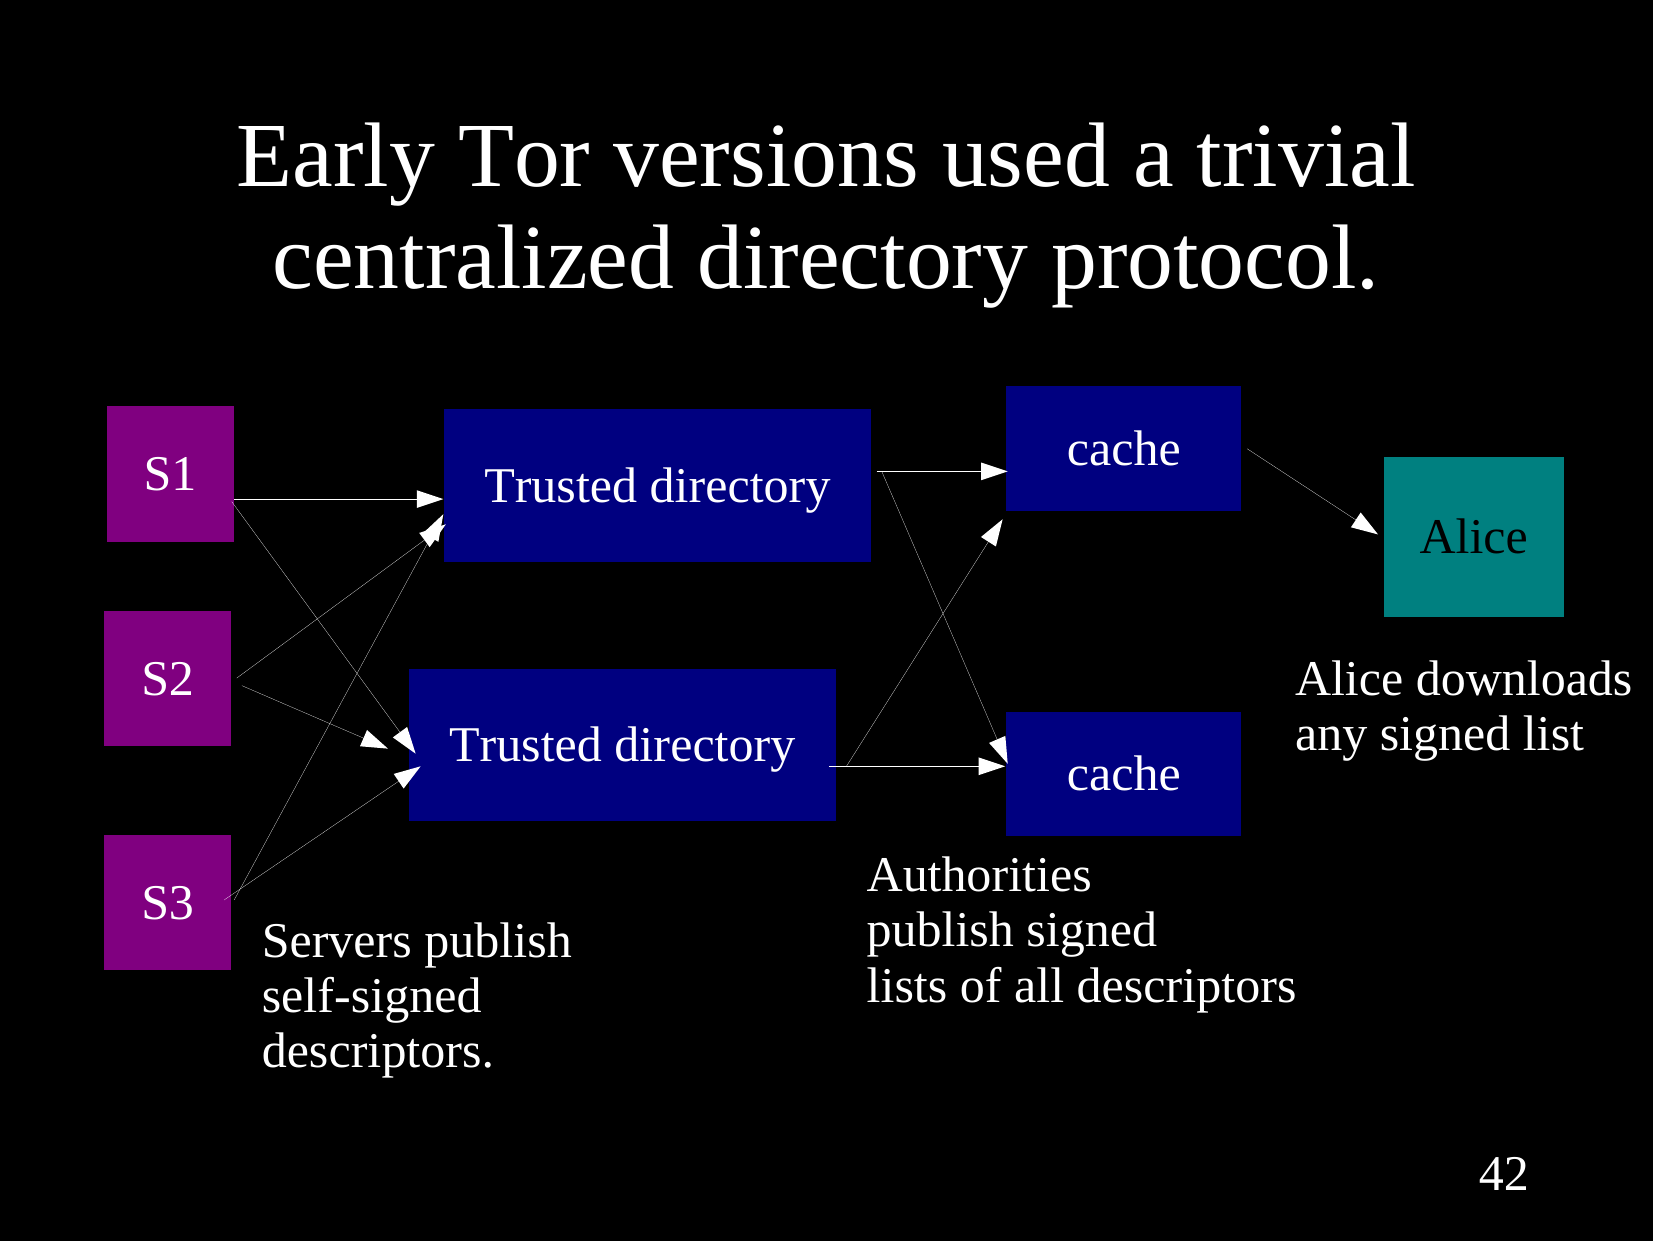

# Early Tor versions used a trivial centralized directory protocol.
cache
S1
Trusted directory
Alice
S2
Alice downloads
any signed list
Trusted directory
cache
S3
Authorities
publish signed
lists of all descriptors
Servers publish
self-signed
descriptors.